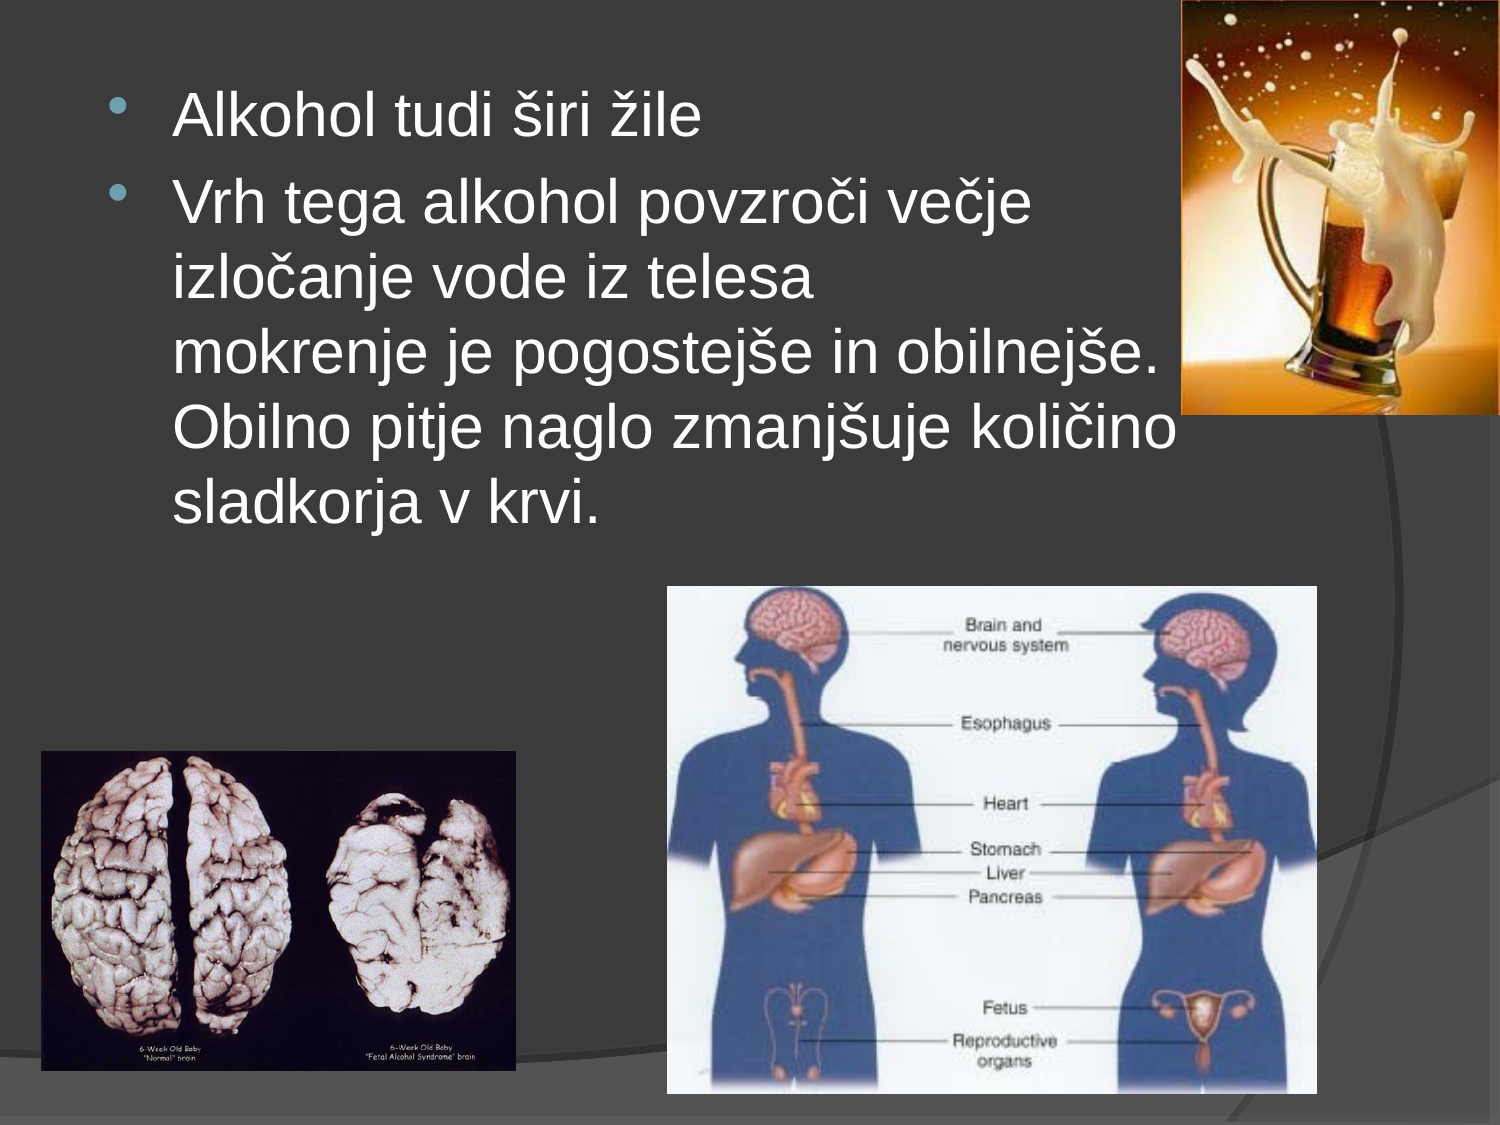

# Alkohol tudi širi žile
Vrh tega alkohol povzroči večje izločanje vode iz telesa mokrenje je pogostejše in obilnejše. Obilno pitje naglo zmanjšuje količino sladkorja v krvi.